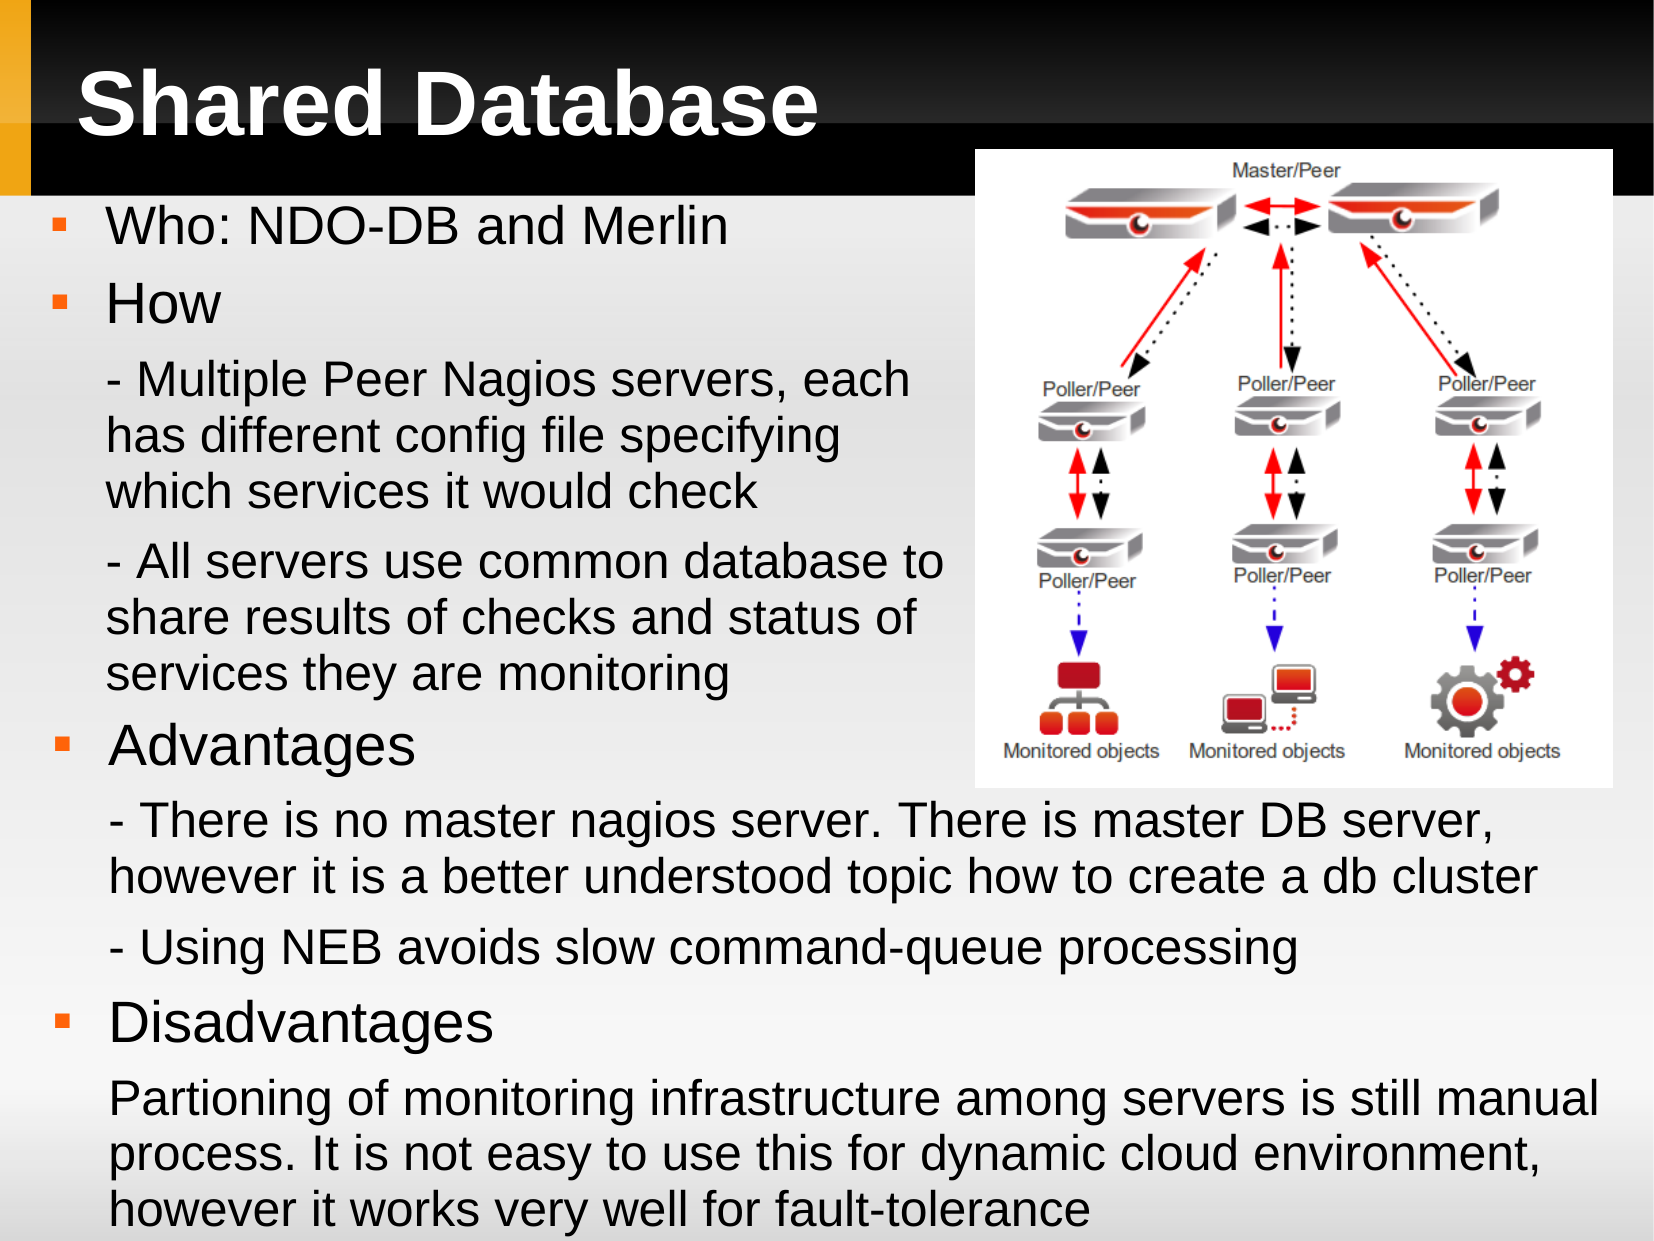

# Shared Database
Who: NDO-DB and Merlin
How
- Multiple Peer Nagios servers, each has different config file specifying which services it would check
- All servers use common database to share results of checks and status of services they are monitoring
Advantages
- There is no master nagios server. There is master DB server, however it is a better understood topic how to create a db cluster
- Using NEB avoids slow command-queue processing
Disadvantages
Partioning of monitoring infrastructure among servers is still manual process. It is not easy to use this for dynamic cloud environment, however it works very well for fault-tolerance